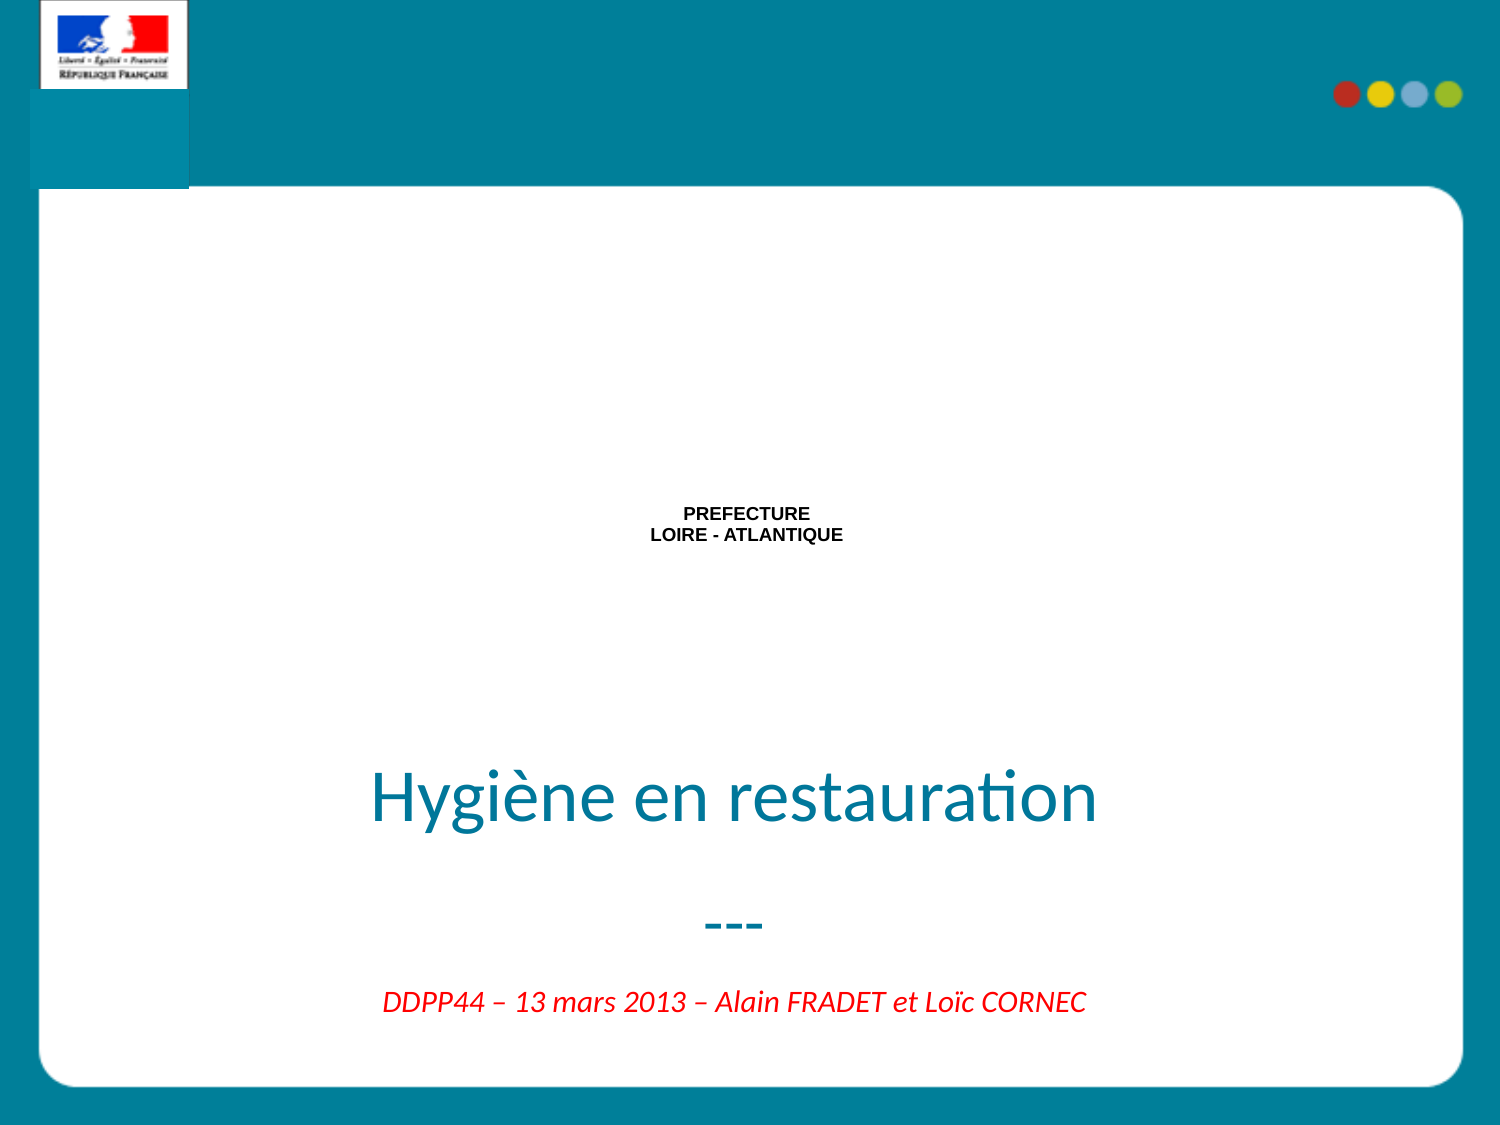

PREFECTURE
LOIRE - ATLANTIQUE
Hygiène en restauration
---
DDPP44 – 13 mars 2013 – Alain FRADET et Loïc CORNEC